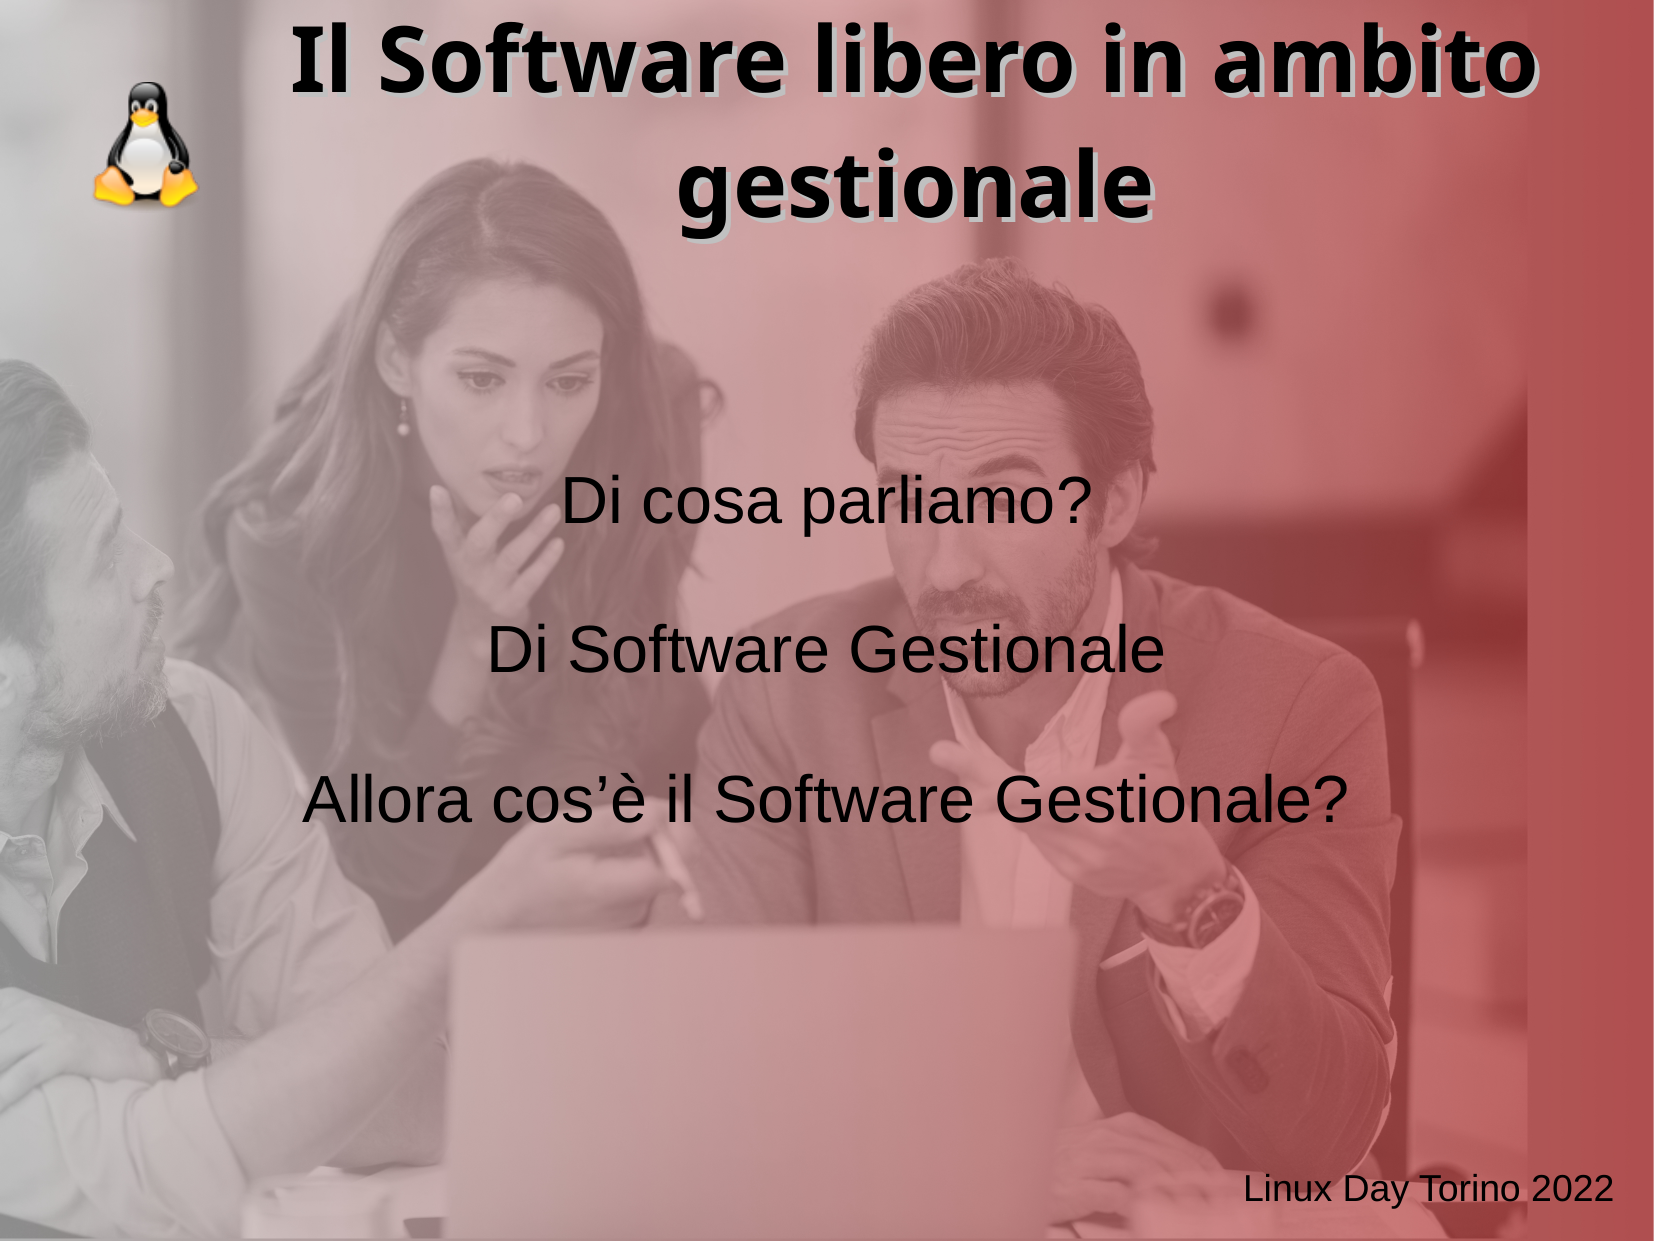

# Il Software libero in ambito gestionale
Di cosa parliamo?
Di Software Gestionale
Allora cos’è il Software Gestionale?
Linux Day Torino 2022